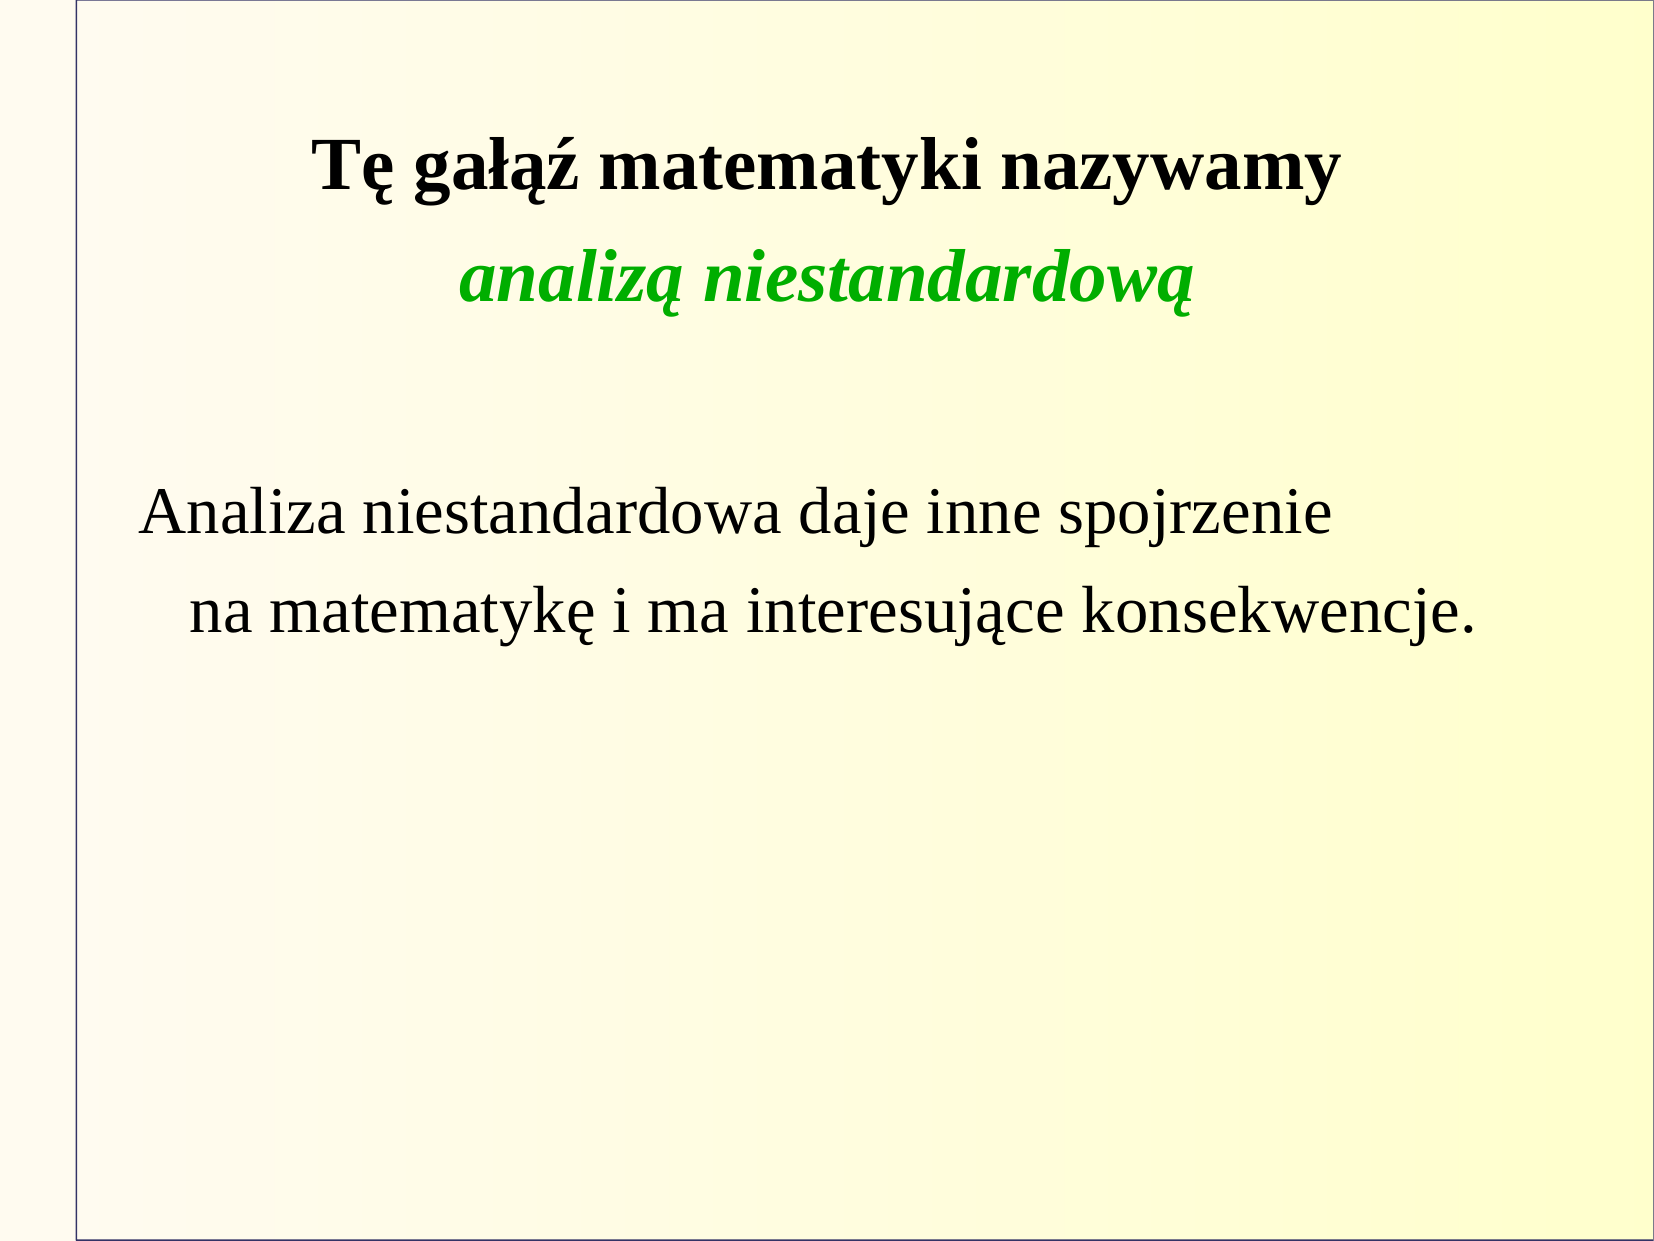

# Tę gałąź matematyki nazywamy analizą niestandardową
Analiza niestandardowa daje inne spojrzenie na matematykę i ma interesujące konsekwencje.